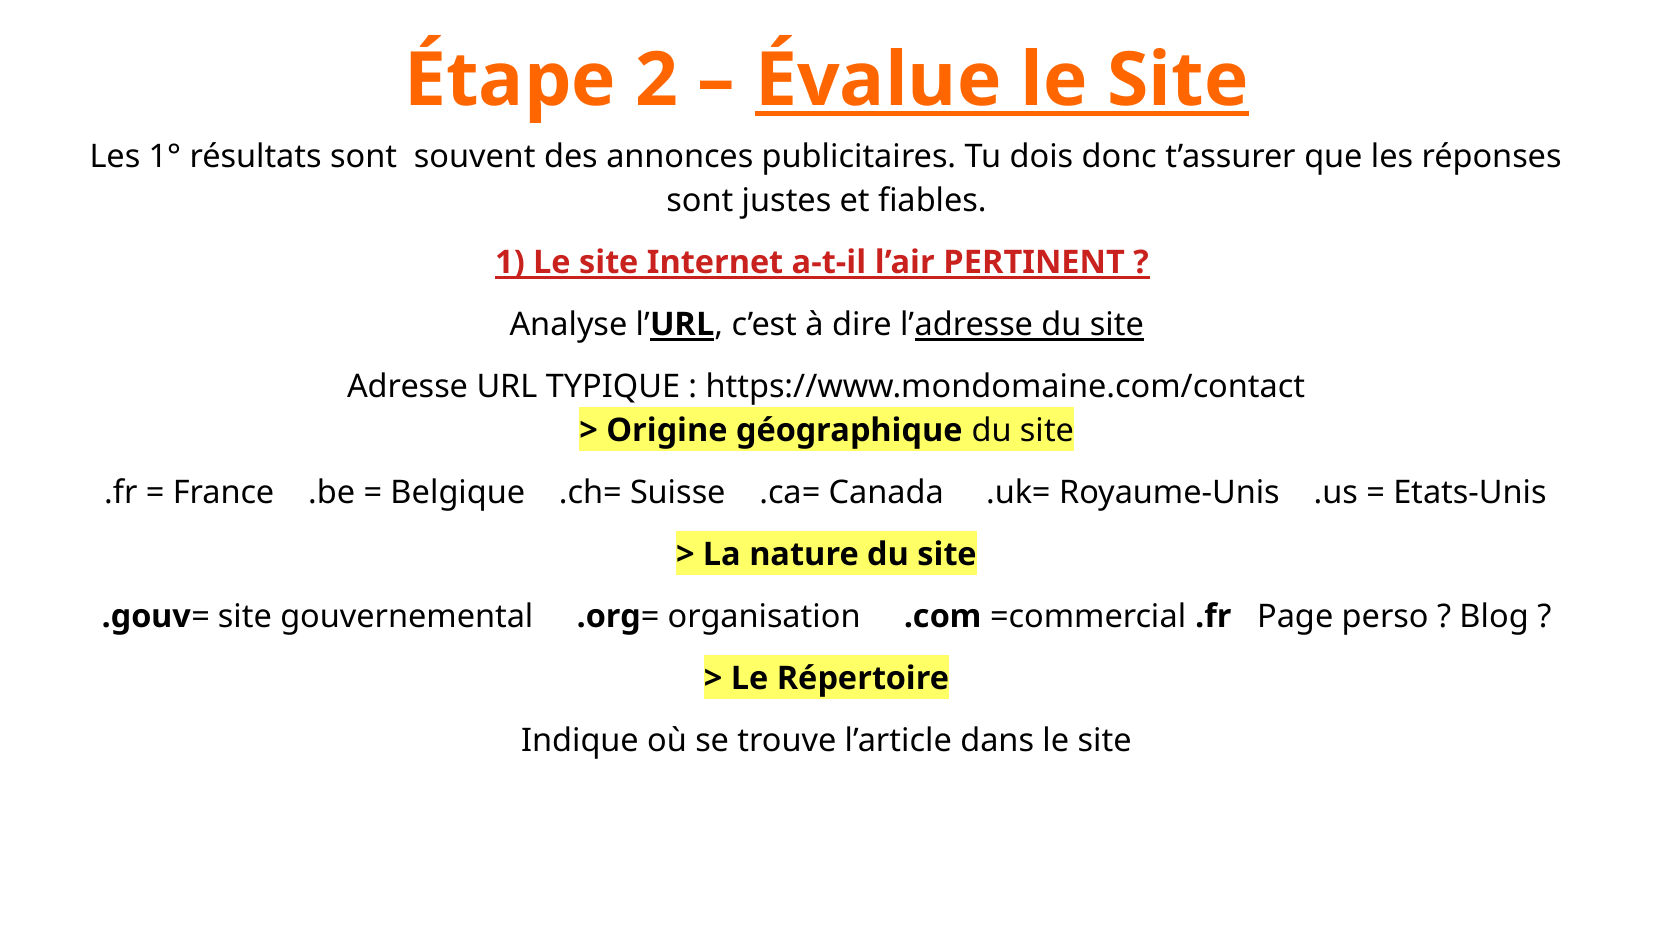

# Étape 2 – Évalue le Site
Les 1° résultats sont souvent des annonces publicitaires. Tu dois donc t’assurer que les réponses sont justes et fiables.
1) Le site Internet a-t-il l’air PERTINENT ?
Analyse l’URL, c’est à dire l’adresse du site
Adresse URL TYPIQUE : https://www.mondomaine.com/contact
> Origine géographique du site
.fr = France .be = Belgique .ch= Suisse .ca= Canada .uk= Royaume-Unis .us = Etats-Unis
> La nature du site
.gouv= site gouvernemental .org= organisation .com =commercial .fr Page perso ? Blog ?
> Le Répertoire
Indique où se trouve l’article dans le site